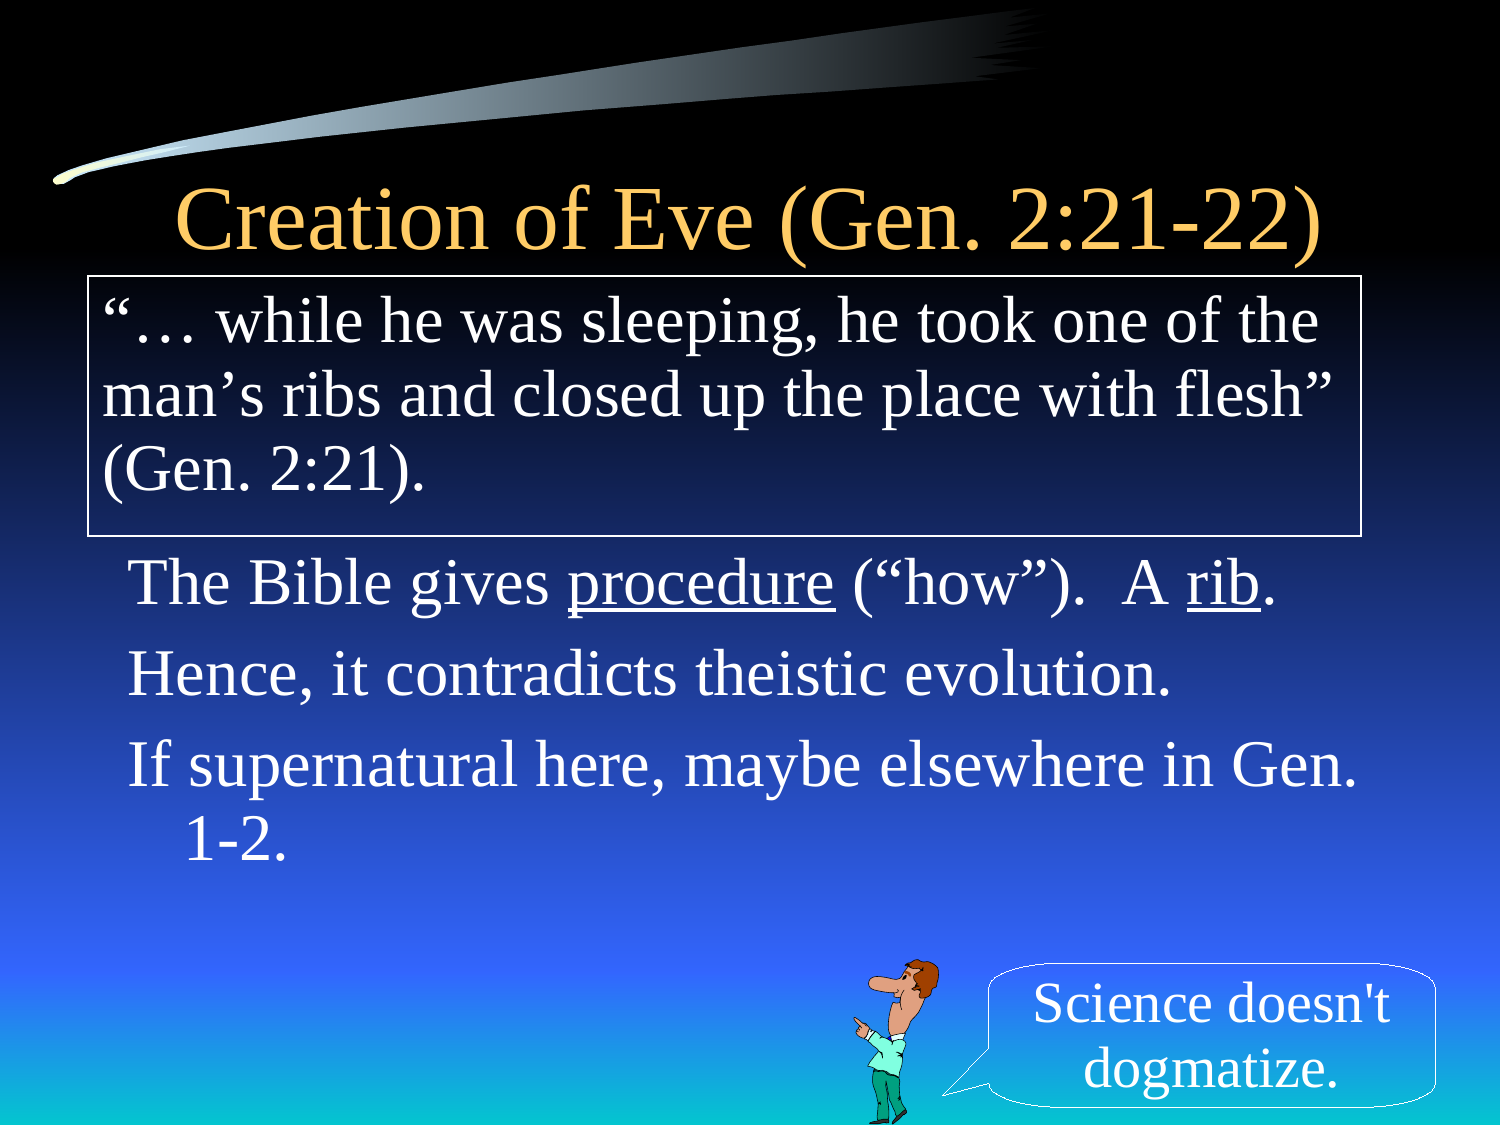

# Creation of Eve (Gen. 2:21-22)
“… while he was sleeping, he took one of the man’s ribs and closed up the place with flesh” (Gen. 2:21).
The Bible gives procedure (“how”). A rib.
Hence, it contradicts theistic evolution.
If supernatural here, maybe elsewhere in Gen. 1-2.
Science doesn't
dogmatize.